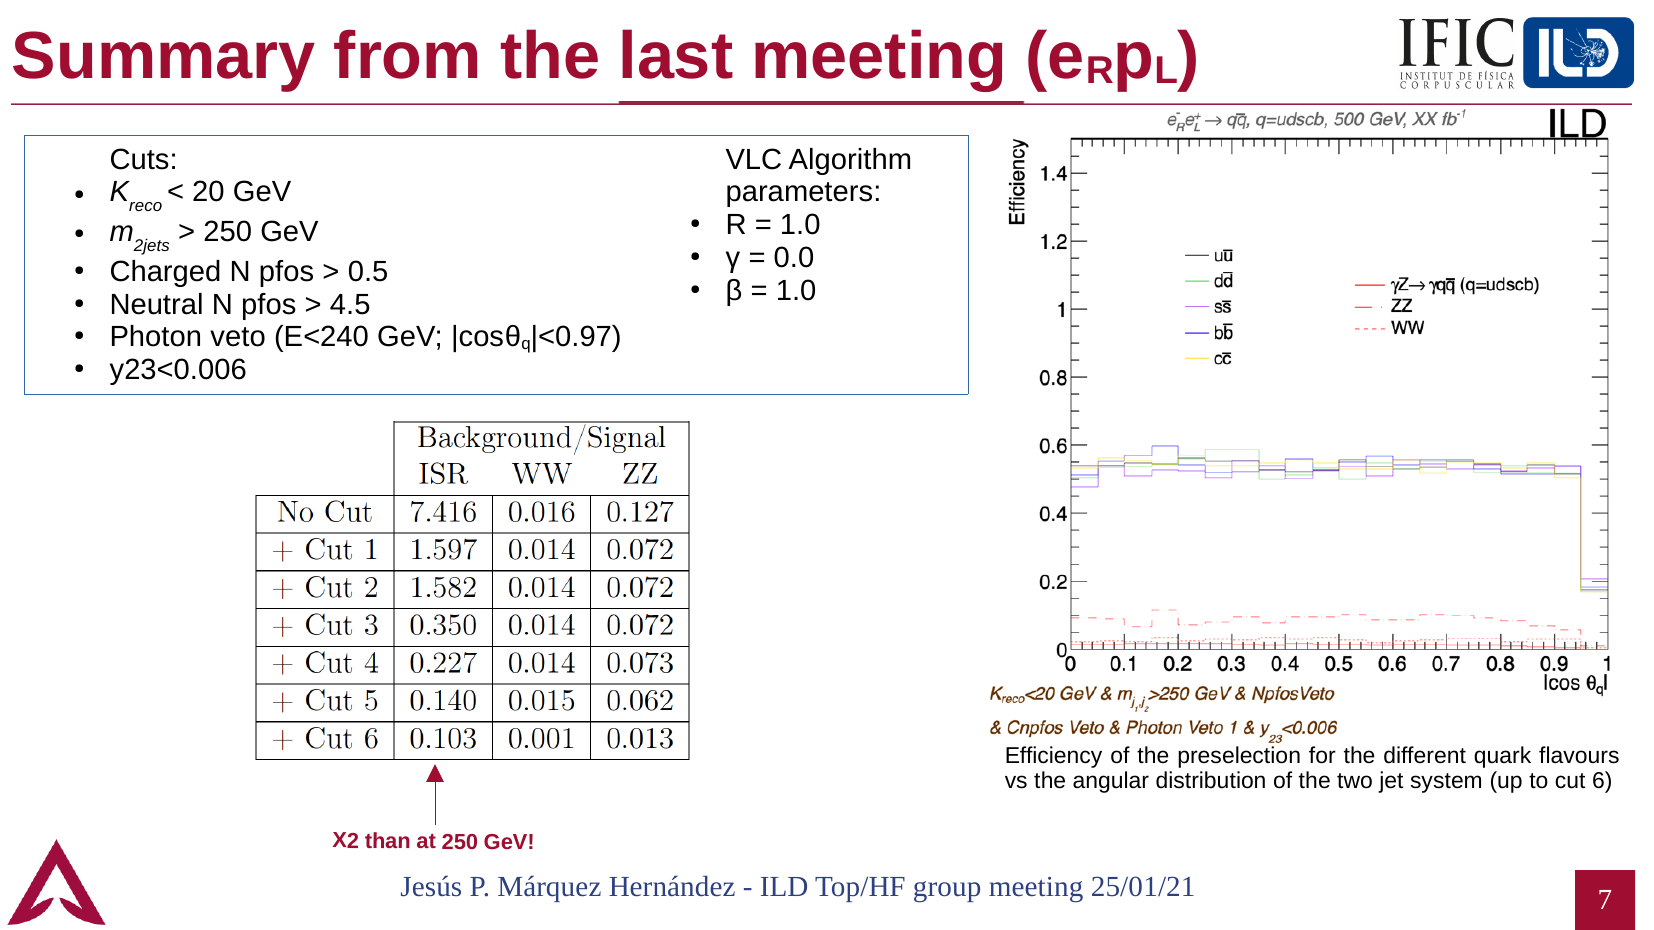

# Summary from the last meeting (eRpL)
| Cuts: Kreco < 20 GeV m2jets > 250 GeV Charged N pfos > 0.5 Neutral N pfos > 4.5 Photon veto (E<240 GeV; |cosθq|<0.97) y23<0.006 | VLC Algorithm parameters: R = 1.0 γ = 0.0 β = 1.0 |
| --- | --- |
Efficiency of the preselection for the different quark flavours vs the angular distribution of the two jet system (up to cut 6)
X2 than at 250 GeV!
7